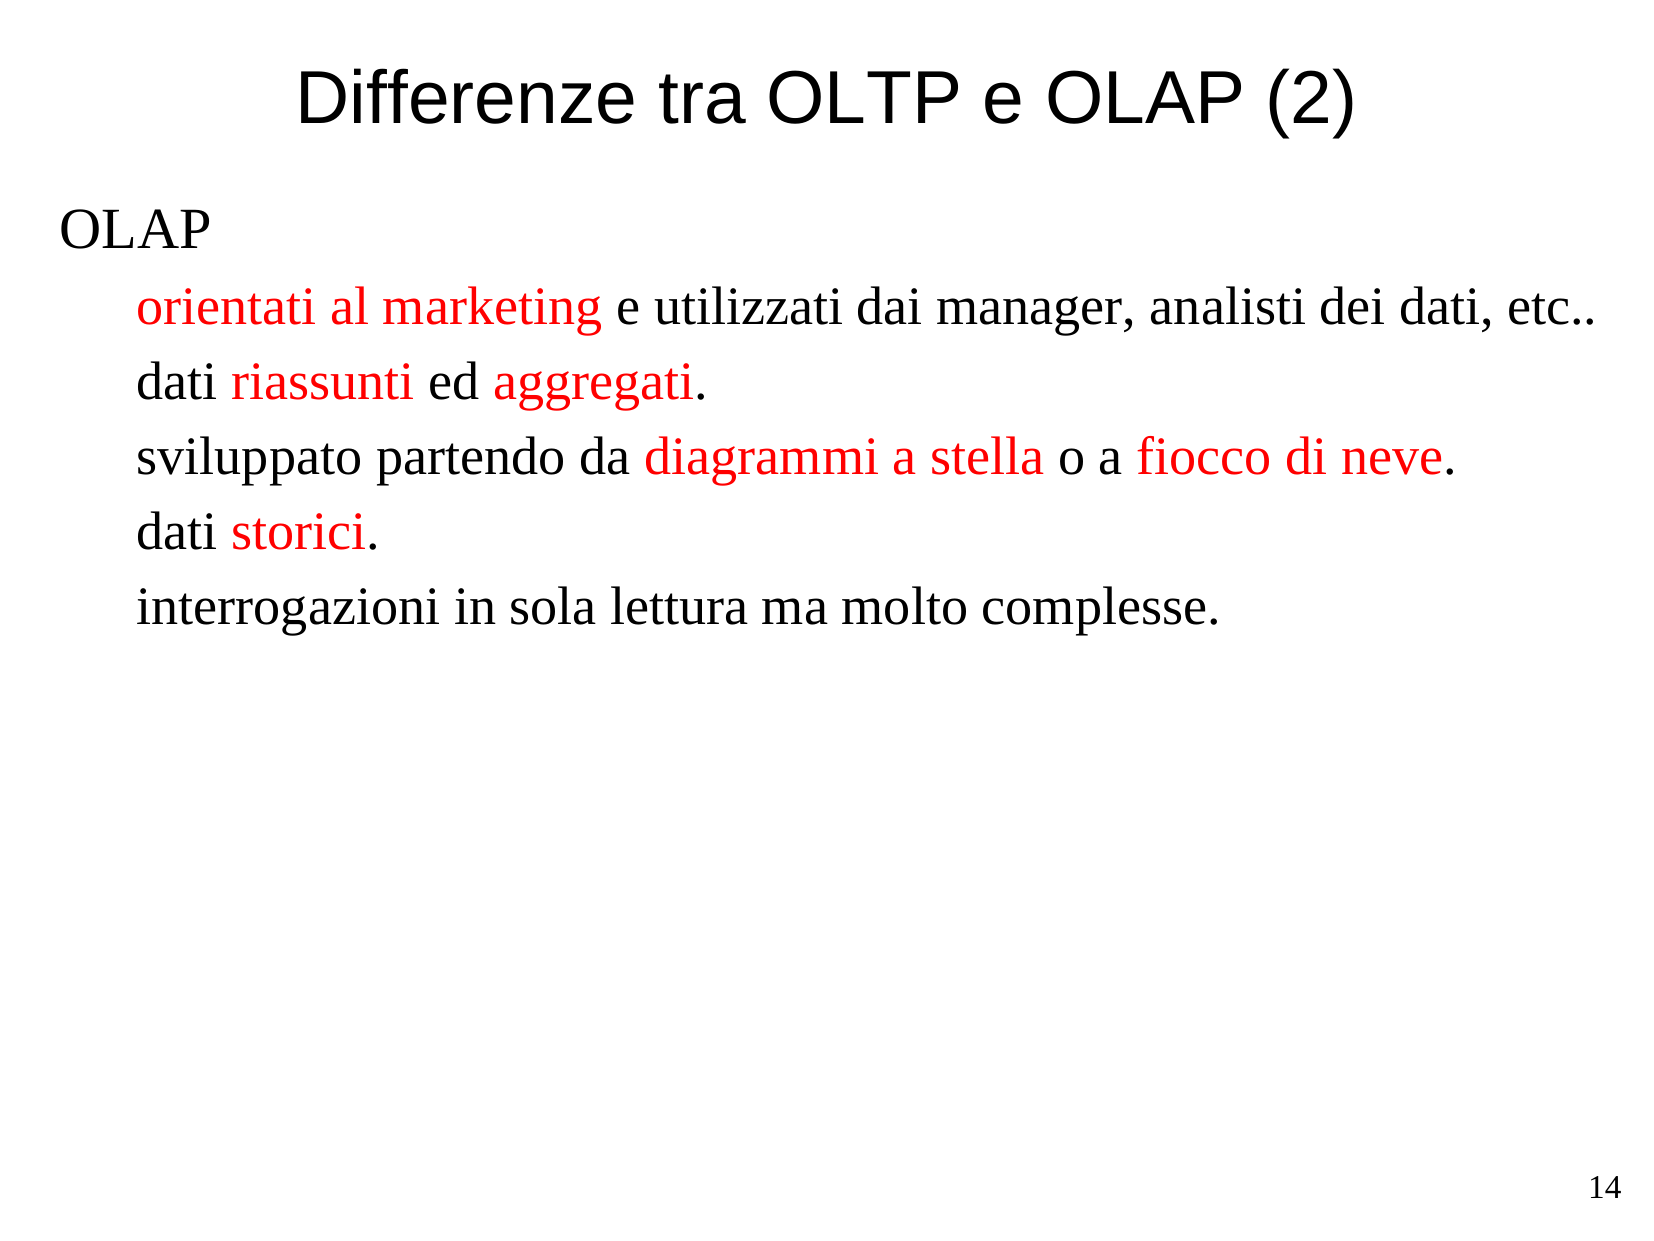

# Differenze tra OLTP e OLAP (2)
OLAP
orientati al marketing e utilizzati dai manager, analisti dei dati, etc..
dati riassunti ed aggregati.
sviluppato partendo da diagrammi a stella o a fiocco di neve.
dati storici.
interrogazioni in sola lettura ma molto complesse.